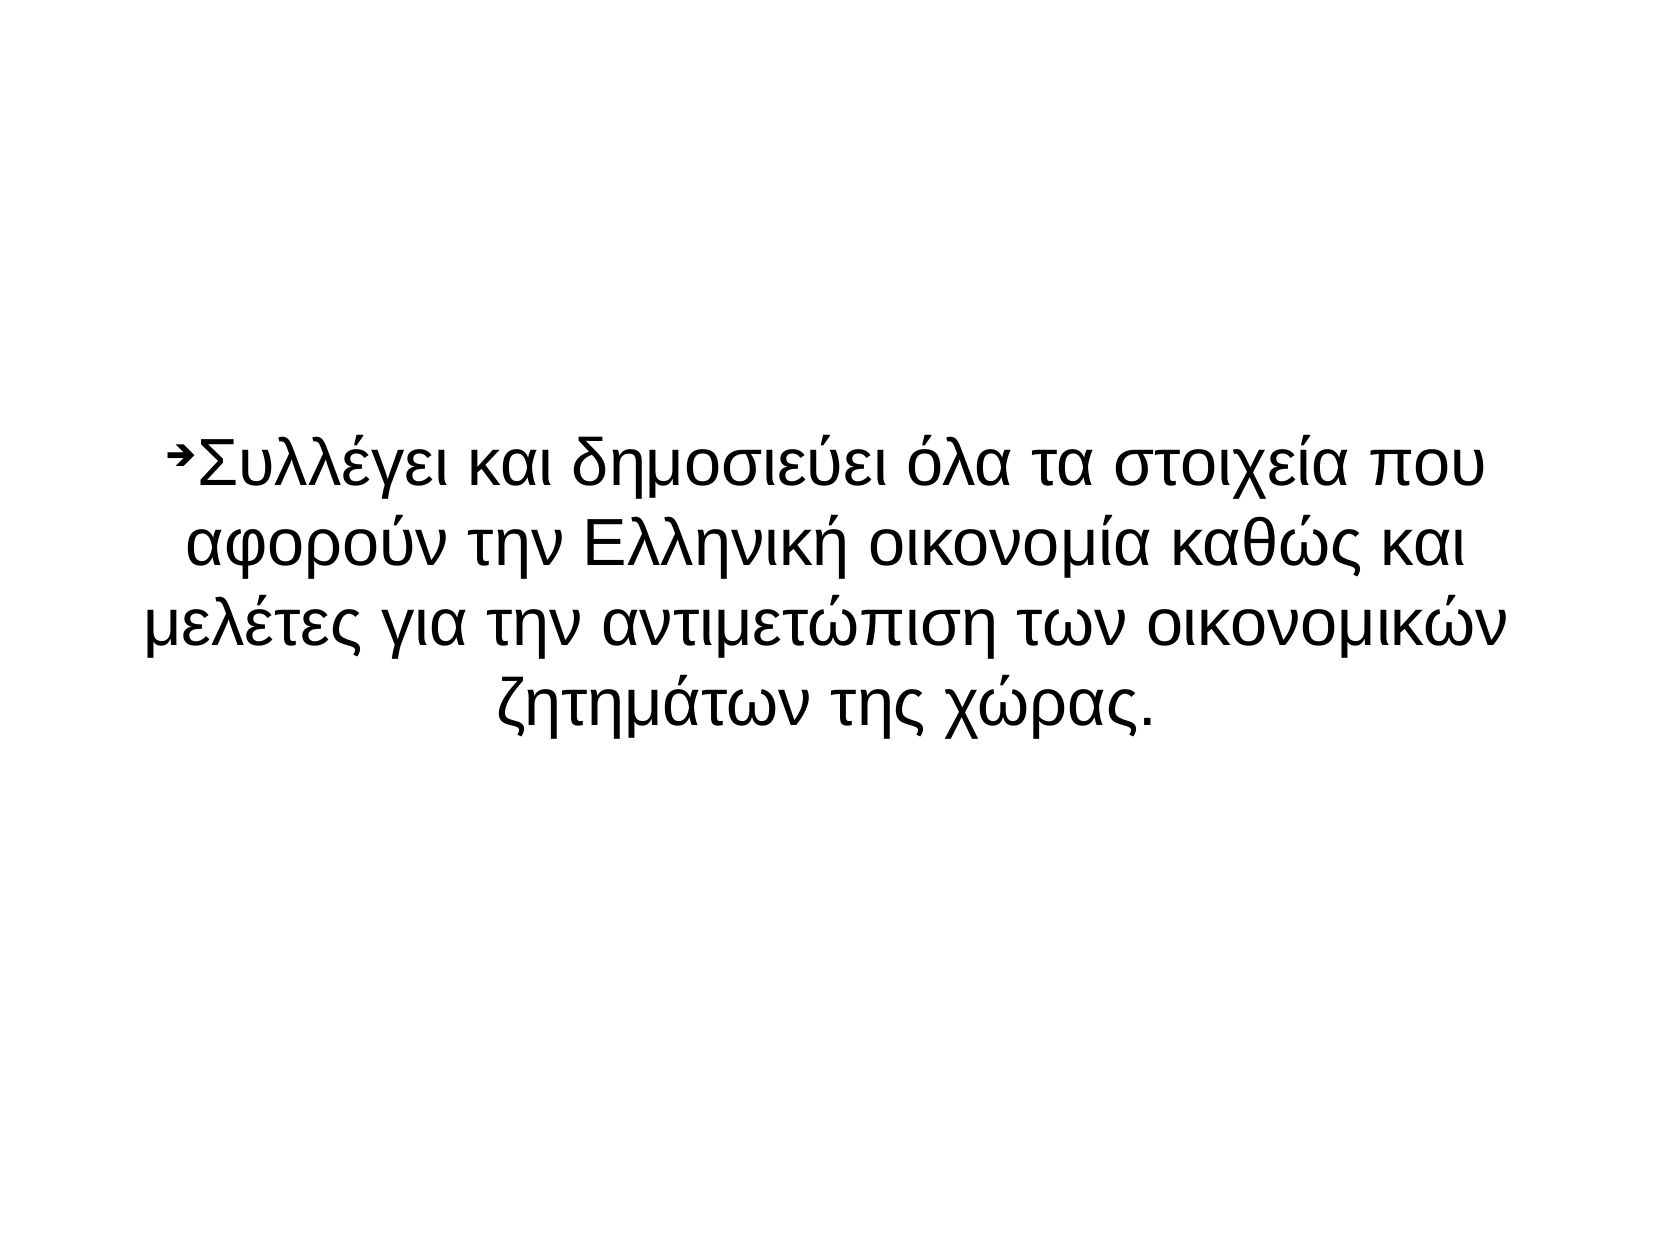

# Συλλέγει και δημοσιεύει όλα τα στοιχεία που αφορούν την Ελληνική οικονομία καθώς και μελέτες για την αντιμετώπιση των οικονομικών ζητημάτων της χώρας.